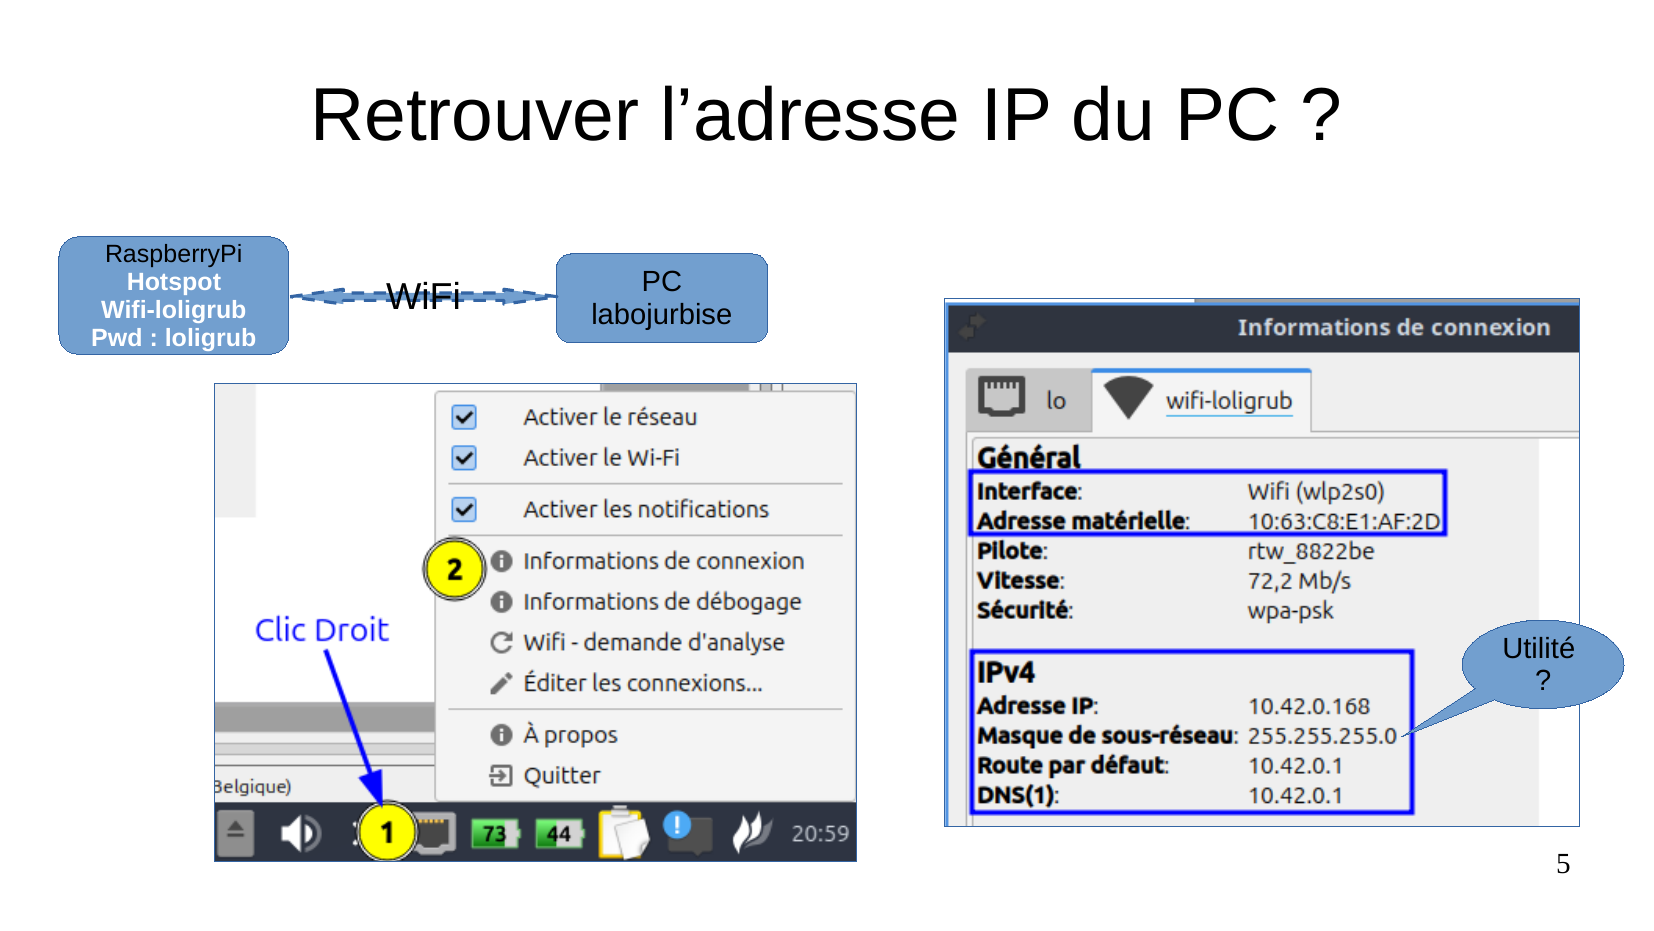

# Retrouver l’adresse IP du PC ?
RaspberryPi
Hotspot
Wifi-loligrub
Pwd : loligrub
PC
labojurbise
WiFi
Utilité ?
5